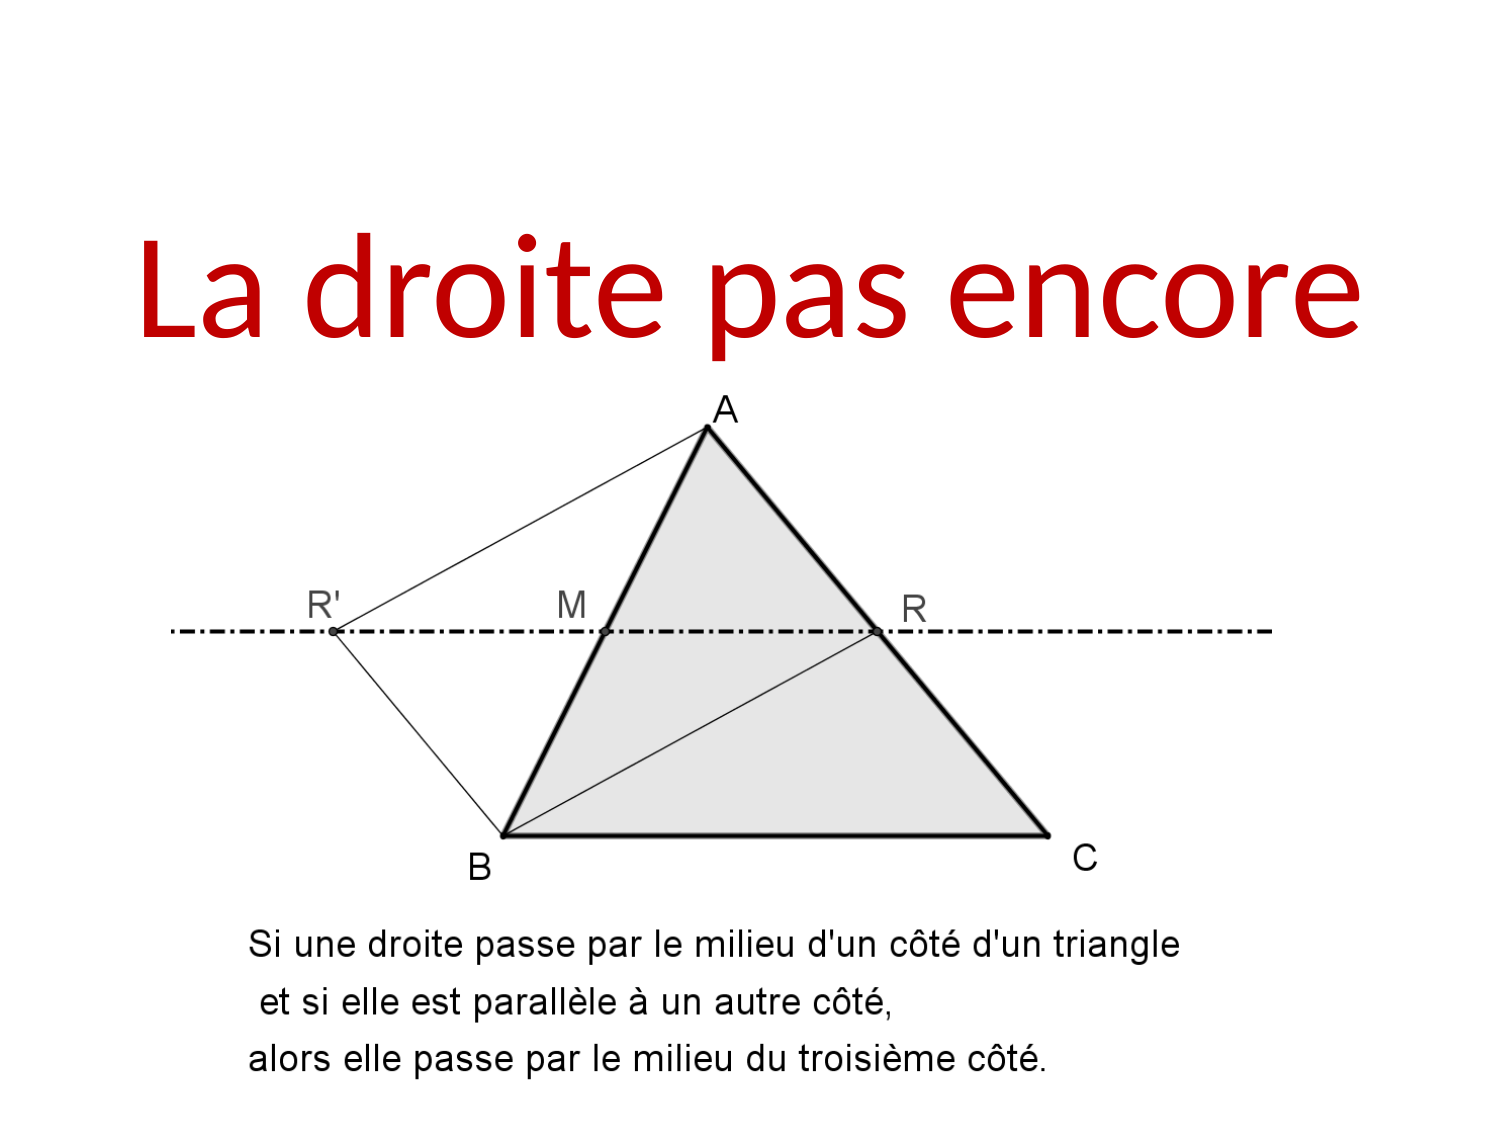

# La droite pas encore des milieux